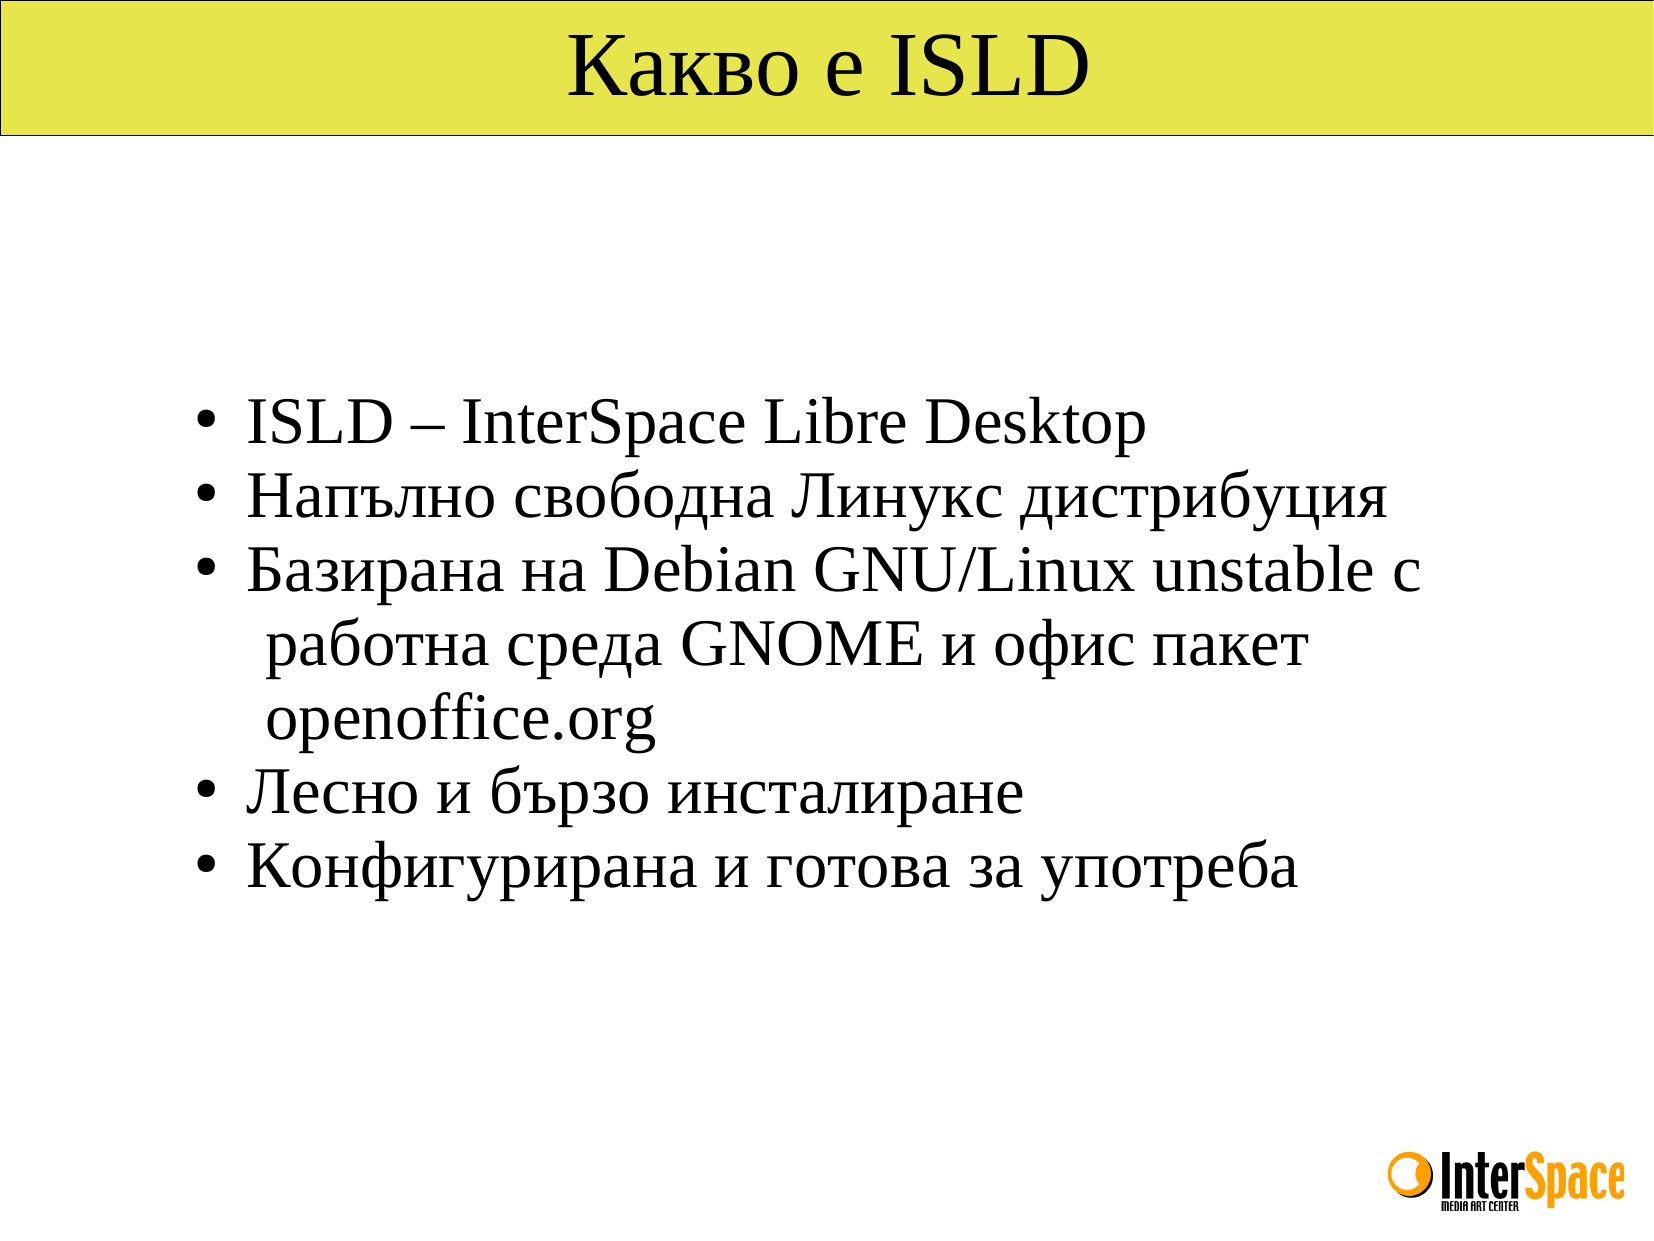

# Какво е ISLD
 ISLD – InterSpace Libre Desktop
 Напълно свободна Линукс дистрибуция
 Базирана на Debian GNU/Linux unstable с работна среда GNOME и офис пакет openoffice.org
 Лесно и бързо инсталиране
 Конфигурирана и готова за употреба